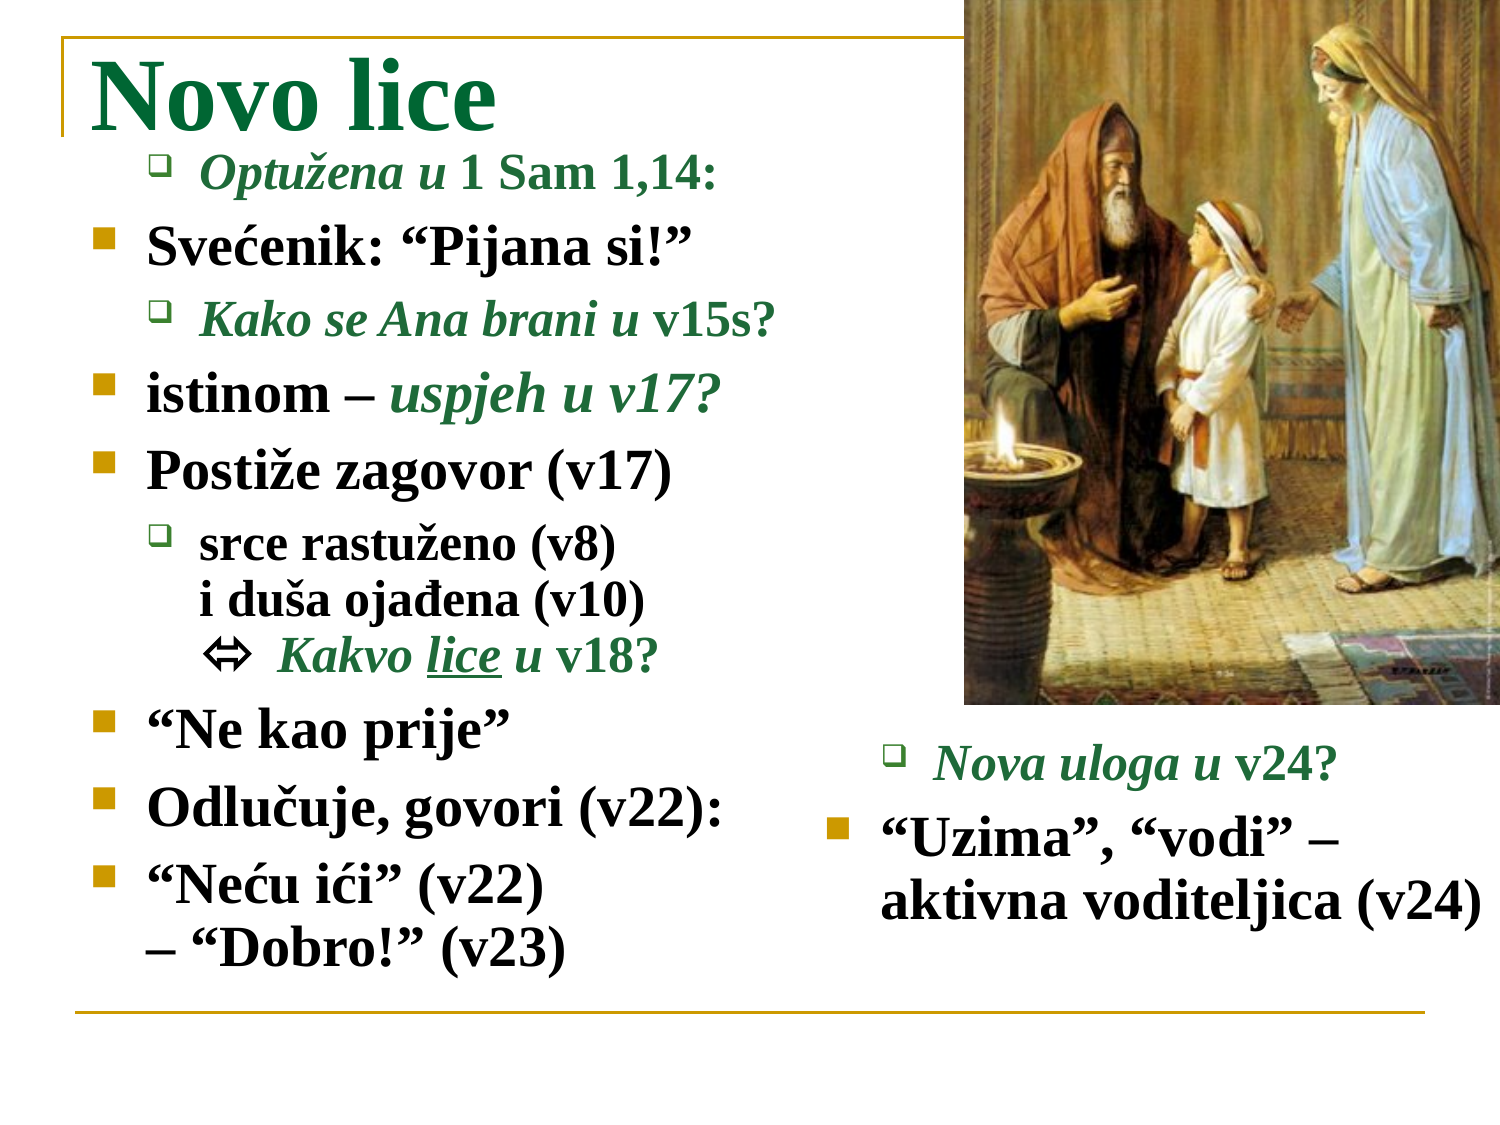

# Novo lice
Optužena u 1 Sam 1,14:
Svećenik: “Pijana si!”
Kako se Ana brani u v15s?
istinom – uspjeh u v17?
Postiže zagovor (v17)
srce rastuženo (v8)
i duša ojađena (v10)
 Kakvo lice u v18?
“Ne kao prije”
Odlučuje, govori (v22):
“Neću ići” (v22)
– “Dobro!” (v23)
Nova uloga u v24?
“Uzima”, “vodi” –
aktivna voditeljica (v24)